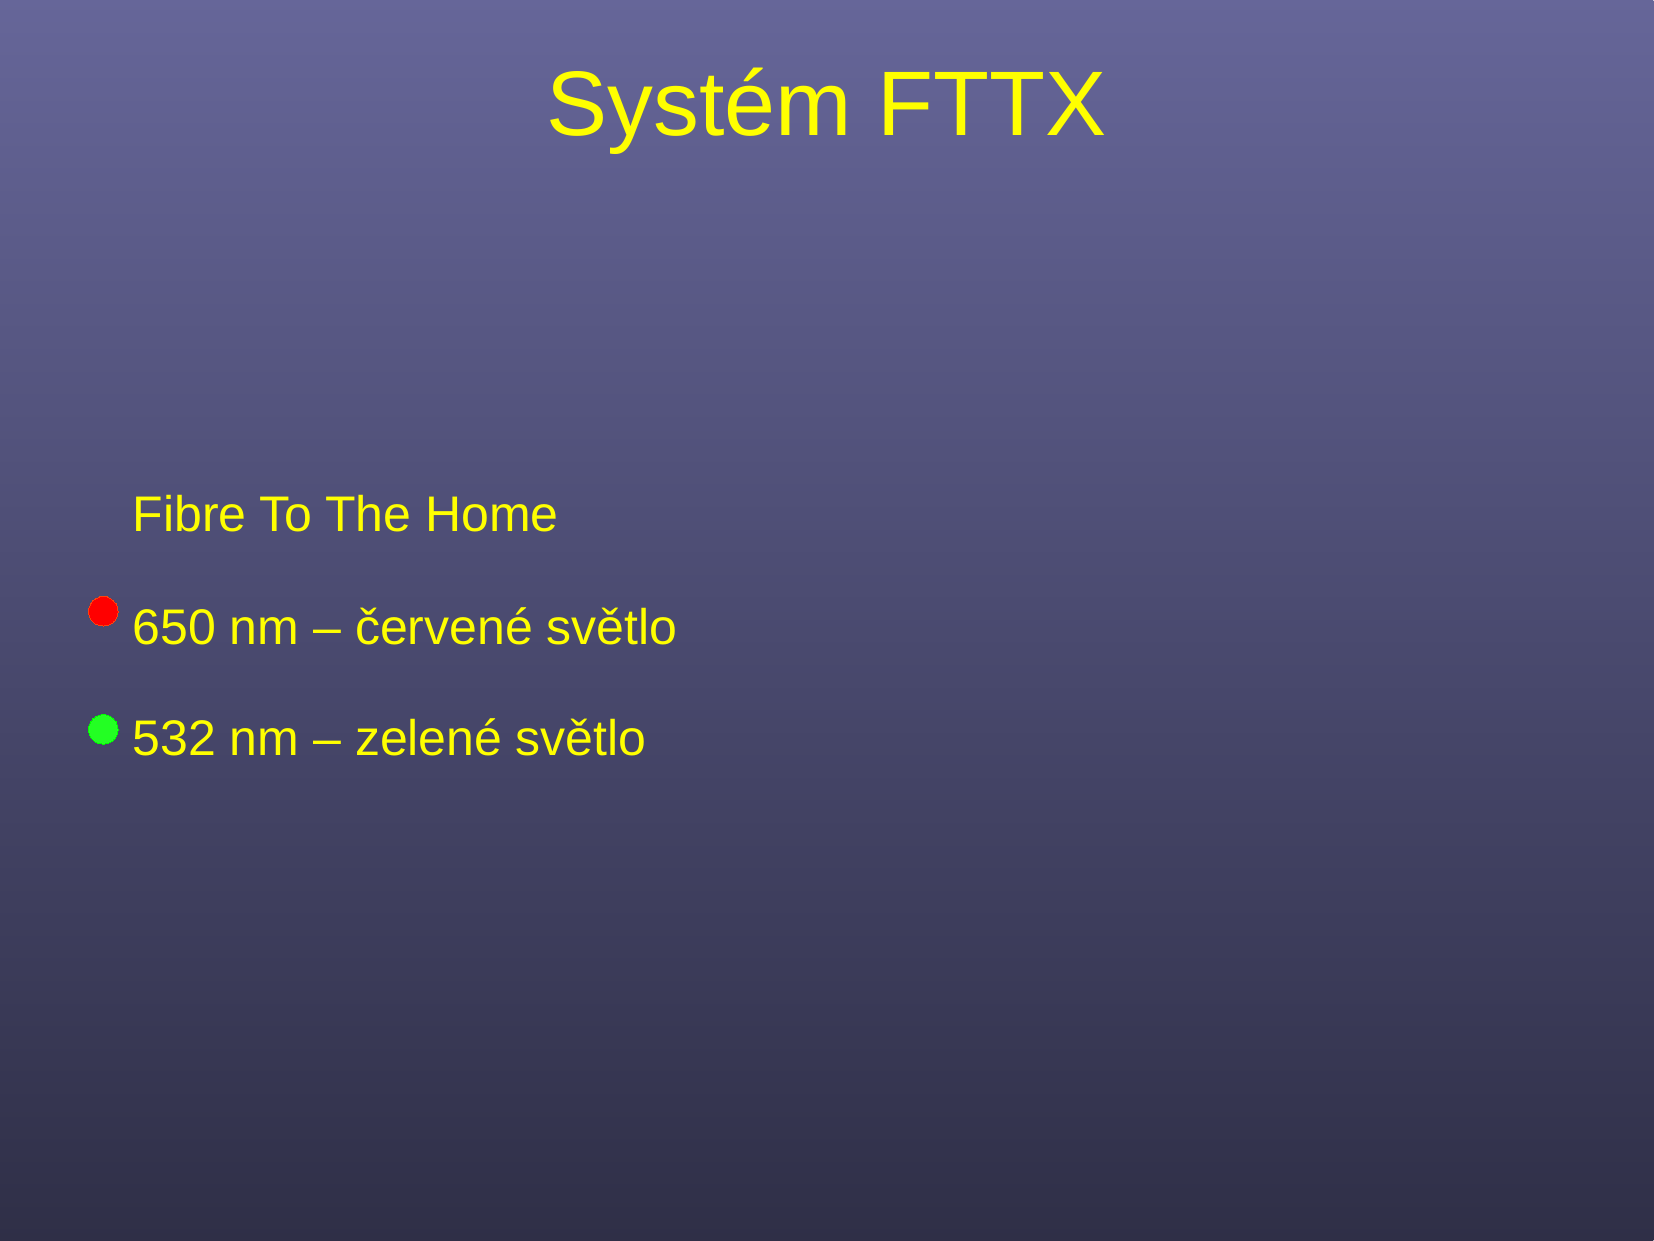

# Systém FTTX
Fibre To The Home
650 nm – červené světlo
532 nm – zelené světlo